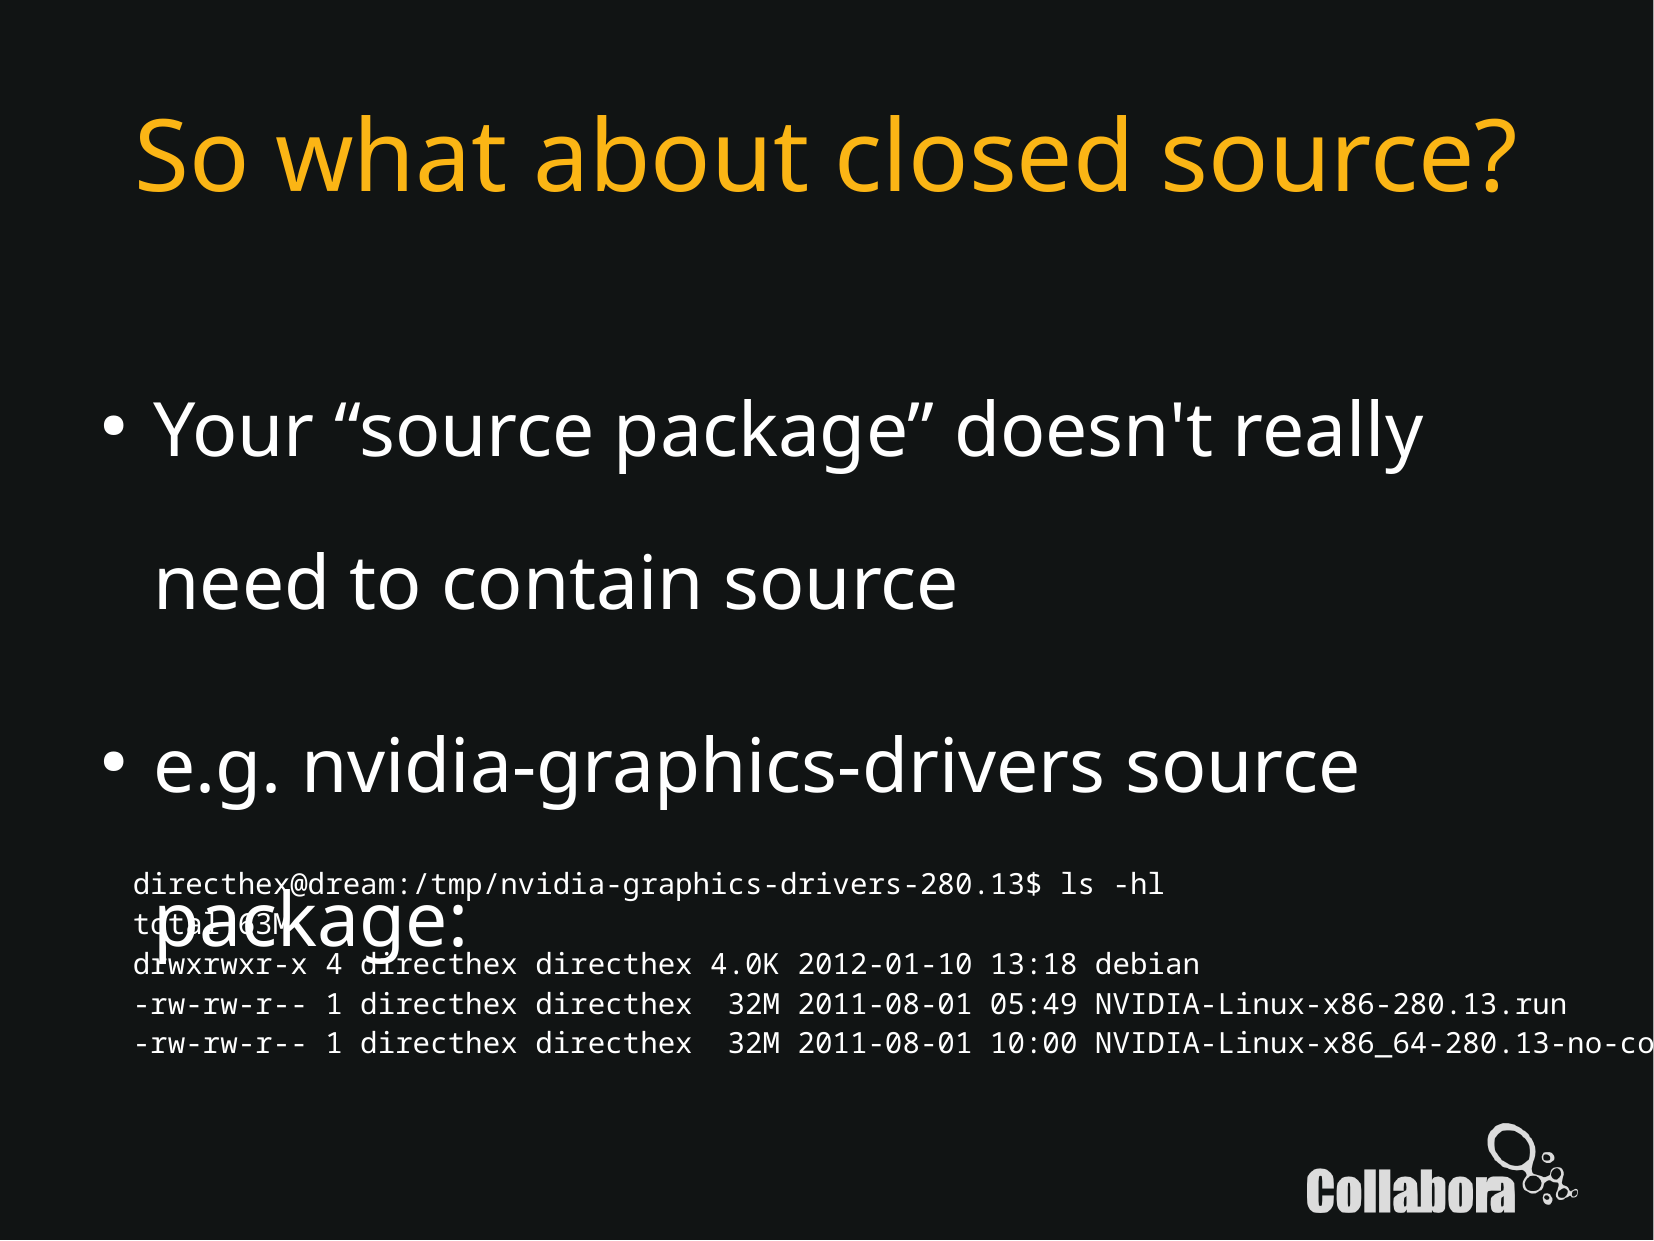

# So what about closed source?
Your “source package” doesn't really need to contain source
e.g. nvidia-graphics-drivers source package:
directhex@dream:/tmp/nvidia-graphics-drivers-280.13$ ls -hl
total 63M
drwxrwxr-x 4 directhex directhex 4.0K 2012-01-10 13:18 debian
-rw-rw-r-- 1 directhex directhex 32M 2011-08-01 05:49 NVIDIA-Linux-x86-280.13.run
-rw-rw-r-- 1 directhex directhex 32M 2011-08-01 10:00 NVIDIA-Linux-x86_64-280.13-no-compat32.run